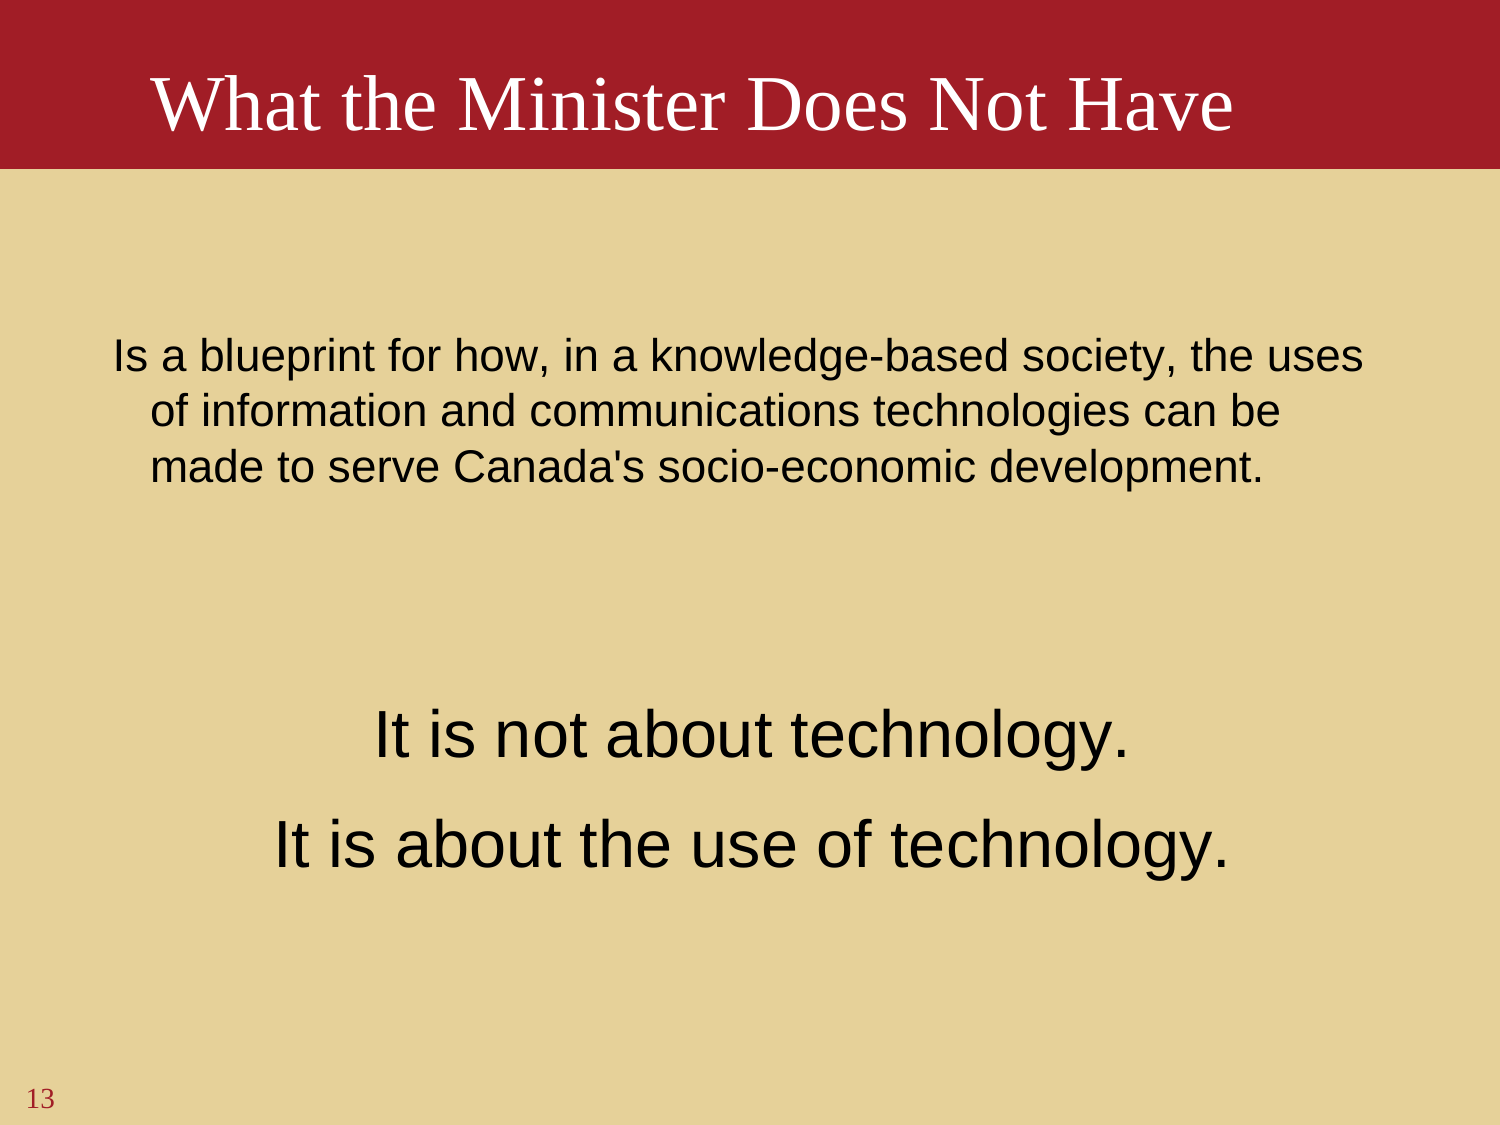

# What the Minister Does Not Have
Is a blueprint for how, in a knowledge-based society, the uses of information and communications technologies can be made to serve Canada's socio-economic development.
It is not about technology.
It is about the use of technology.